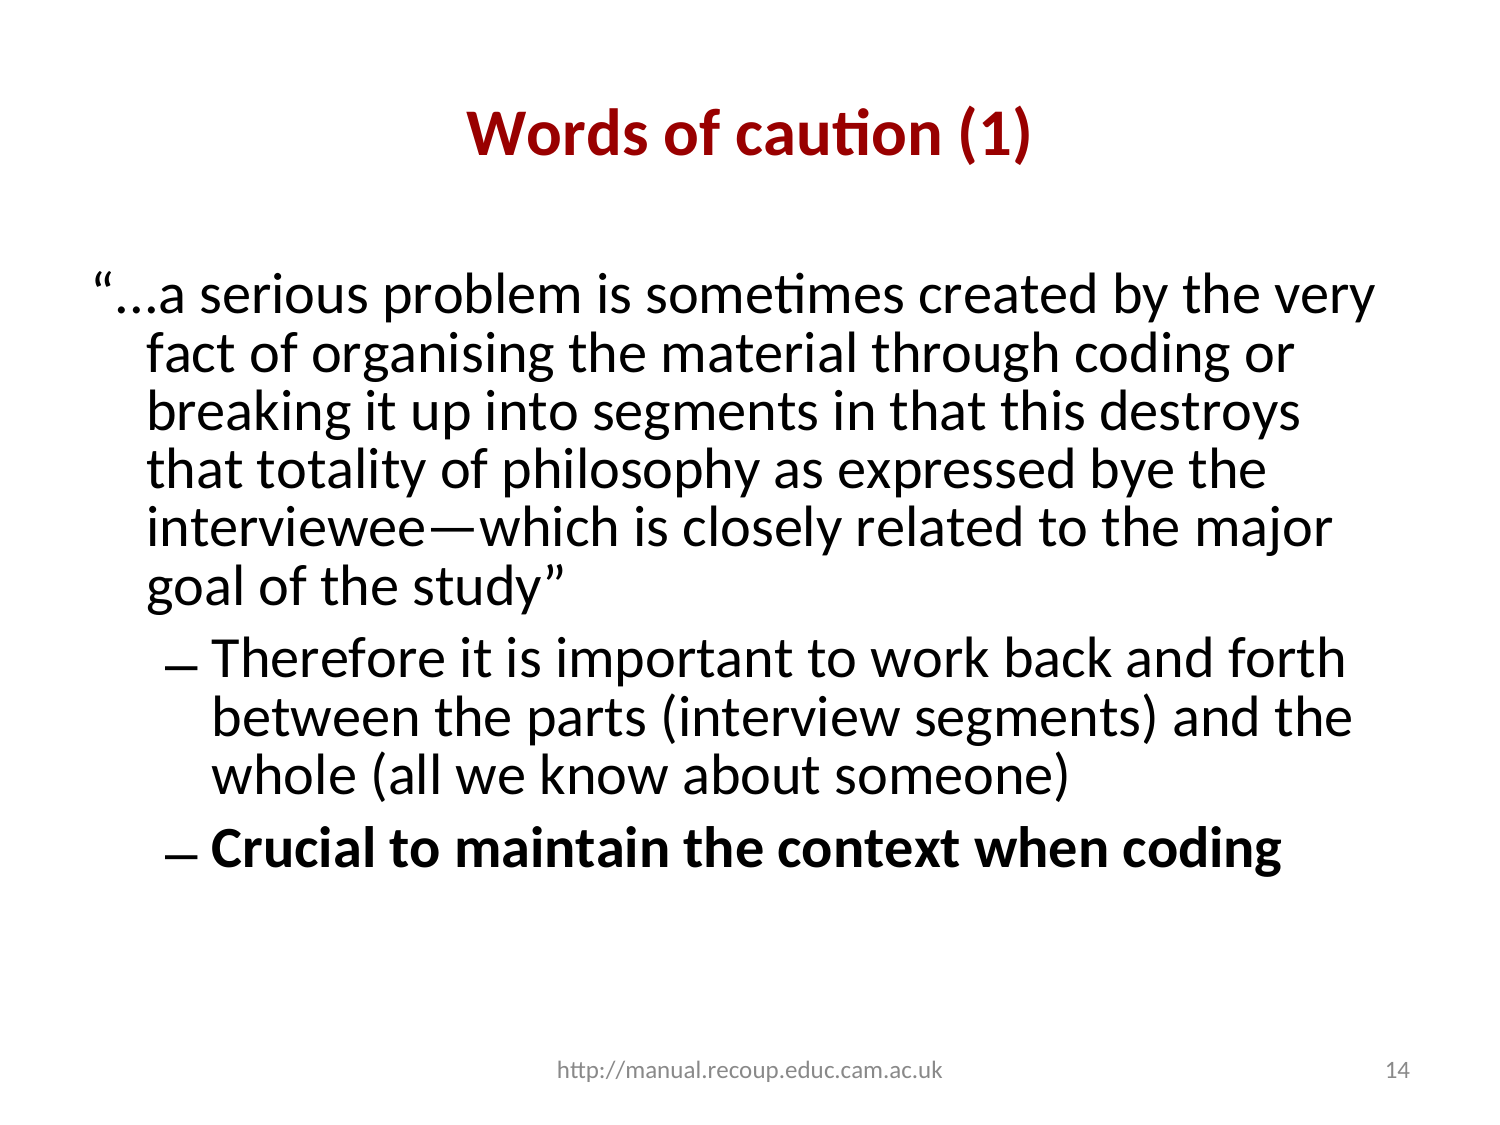

# Words of caution (1)
“...a serious problem is sometimes created by the very fact of organising the material through coding or breaking it up into segments in that this destroys that totality of philosophy as expressed bye the interviewee—which is closely related to the major goal of the study”
Therefore it is important to work back and forth between the parts (interview segments) and the whole (all we know about someone)
Crucial to maintain the context when coding
http://manual.recoup.educ.cam.ac.uk
14